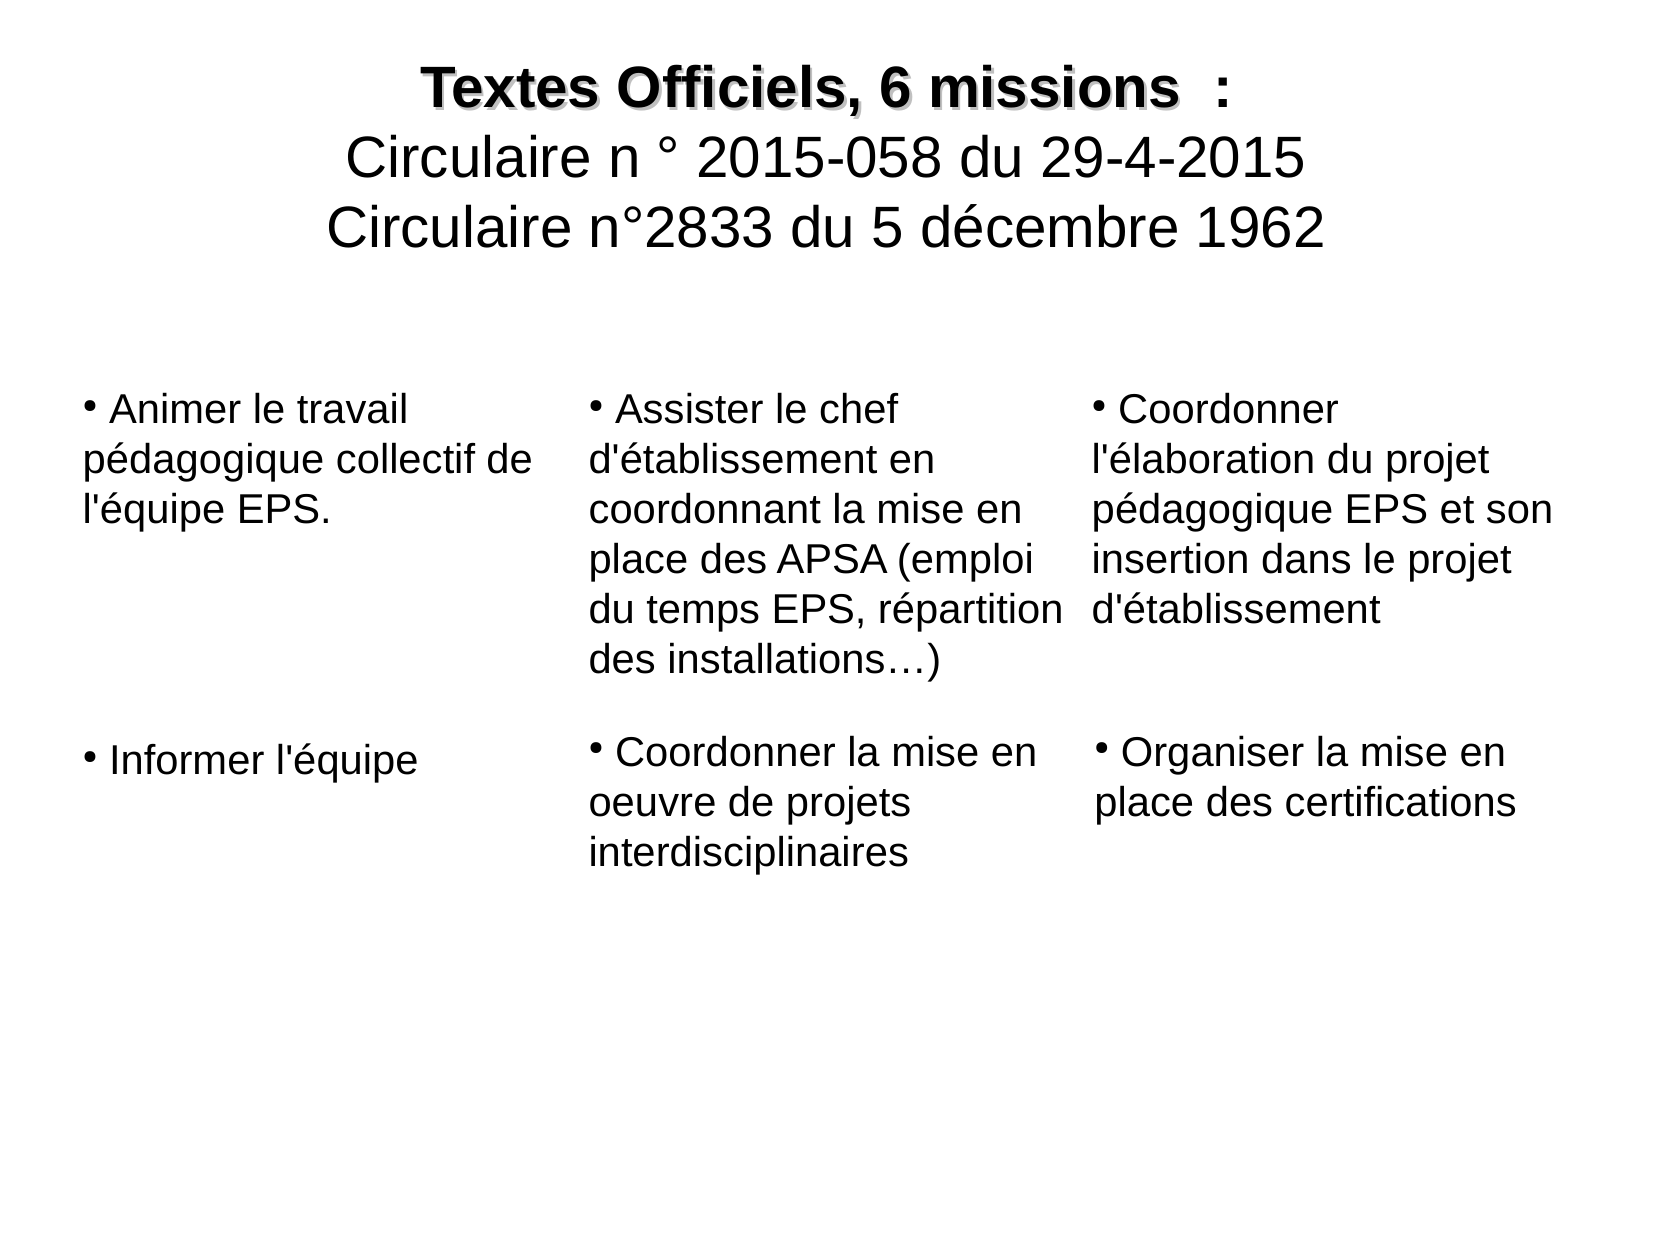

# Textes Officiels, 6 missions  : Circulaire n ° 2015-058 du 29-4-2015 Circulaire n°2833 du 5 décembre 1962
 Animer le travail pédagogique collectif de l'équipe EPS.
 Assister le chef d'établissement en coordonnant la mise en place des APSA (emploi du temps EPS, répartition des installations…)
 Coordonner l'élaboration du projet pédagogique EPS et son insertion dans le projet d'établissement
 Coordonner la mise en oeuvre de projets interdisciplinaires
 Organiser la mise en place des certifications
 Informer l'équipe